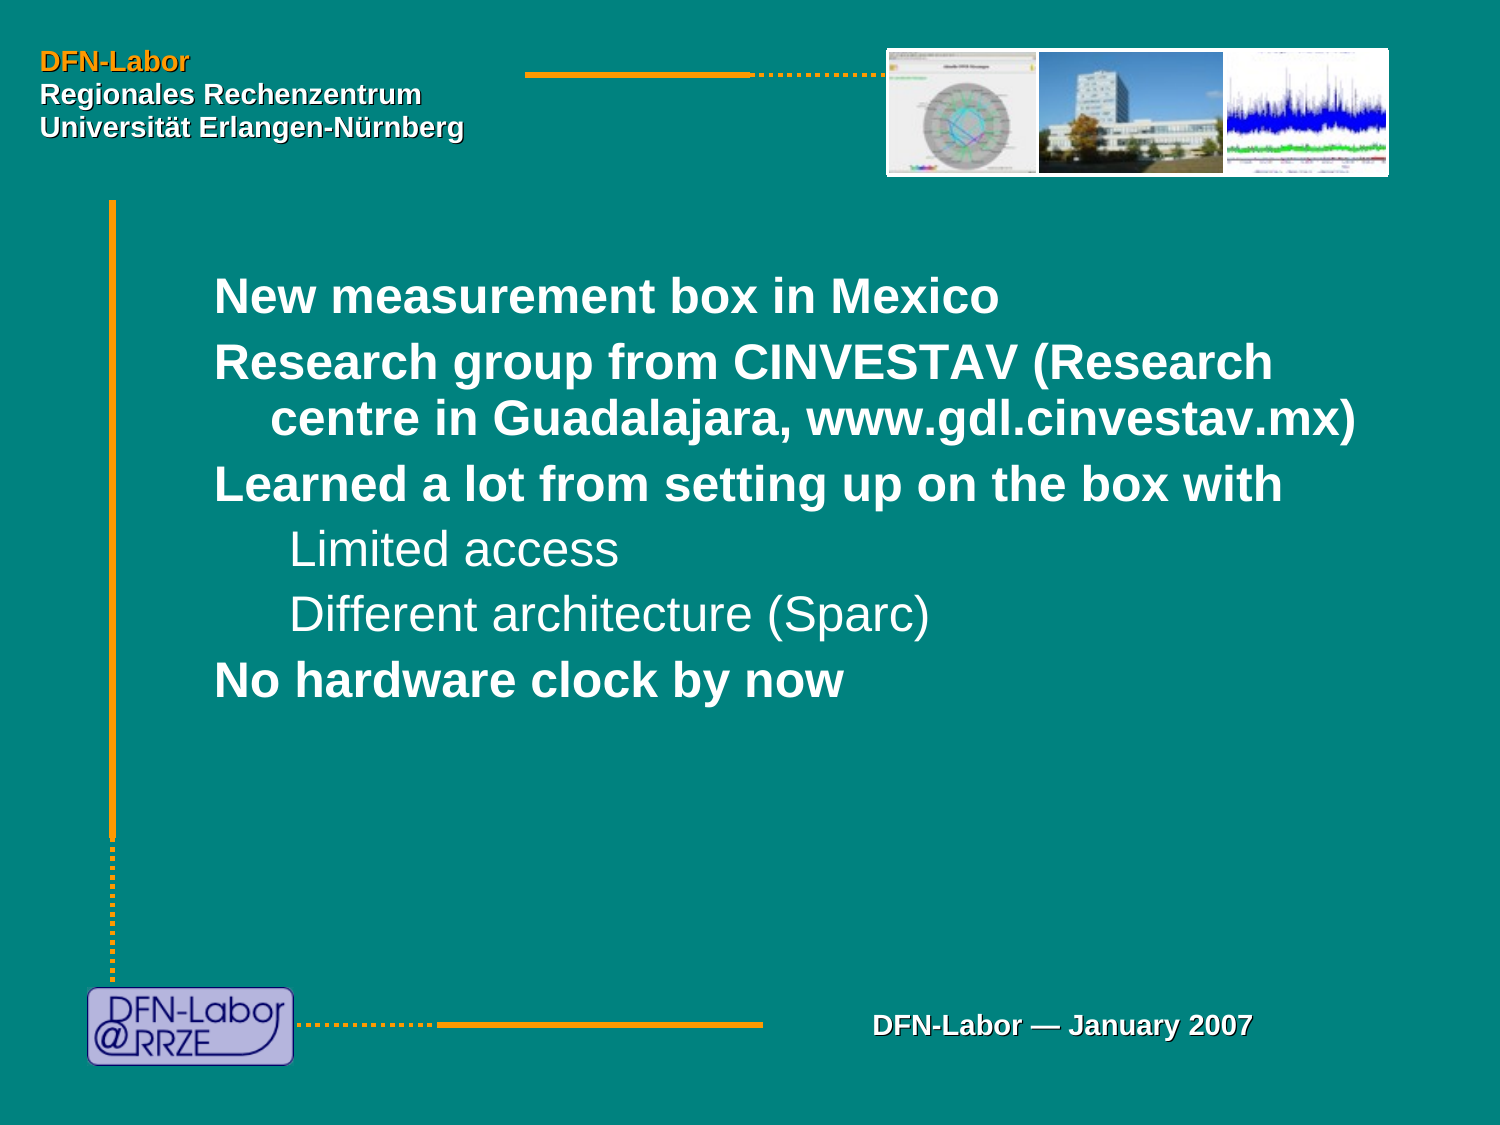

# New measurement box in Mexico
Research group from CINVESTAV (Research centre in Guadalajara, www.gdl.cinvestav.mx)
Learned a lot from setting up on the box with
Limited access
Different architecture (Sparc)
No hardware clock by now